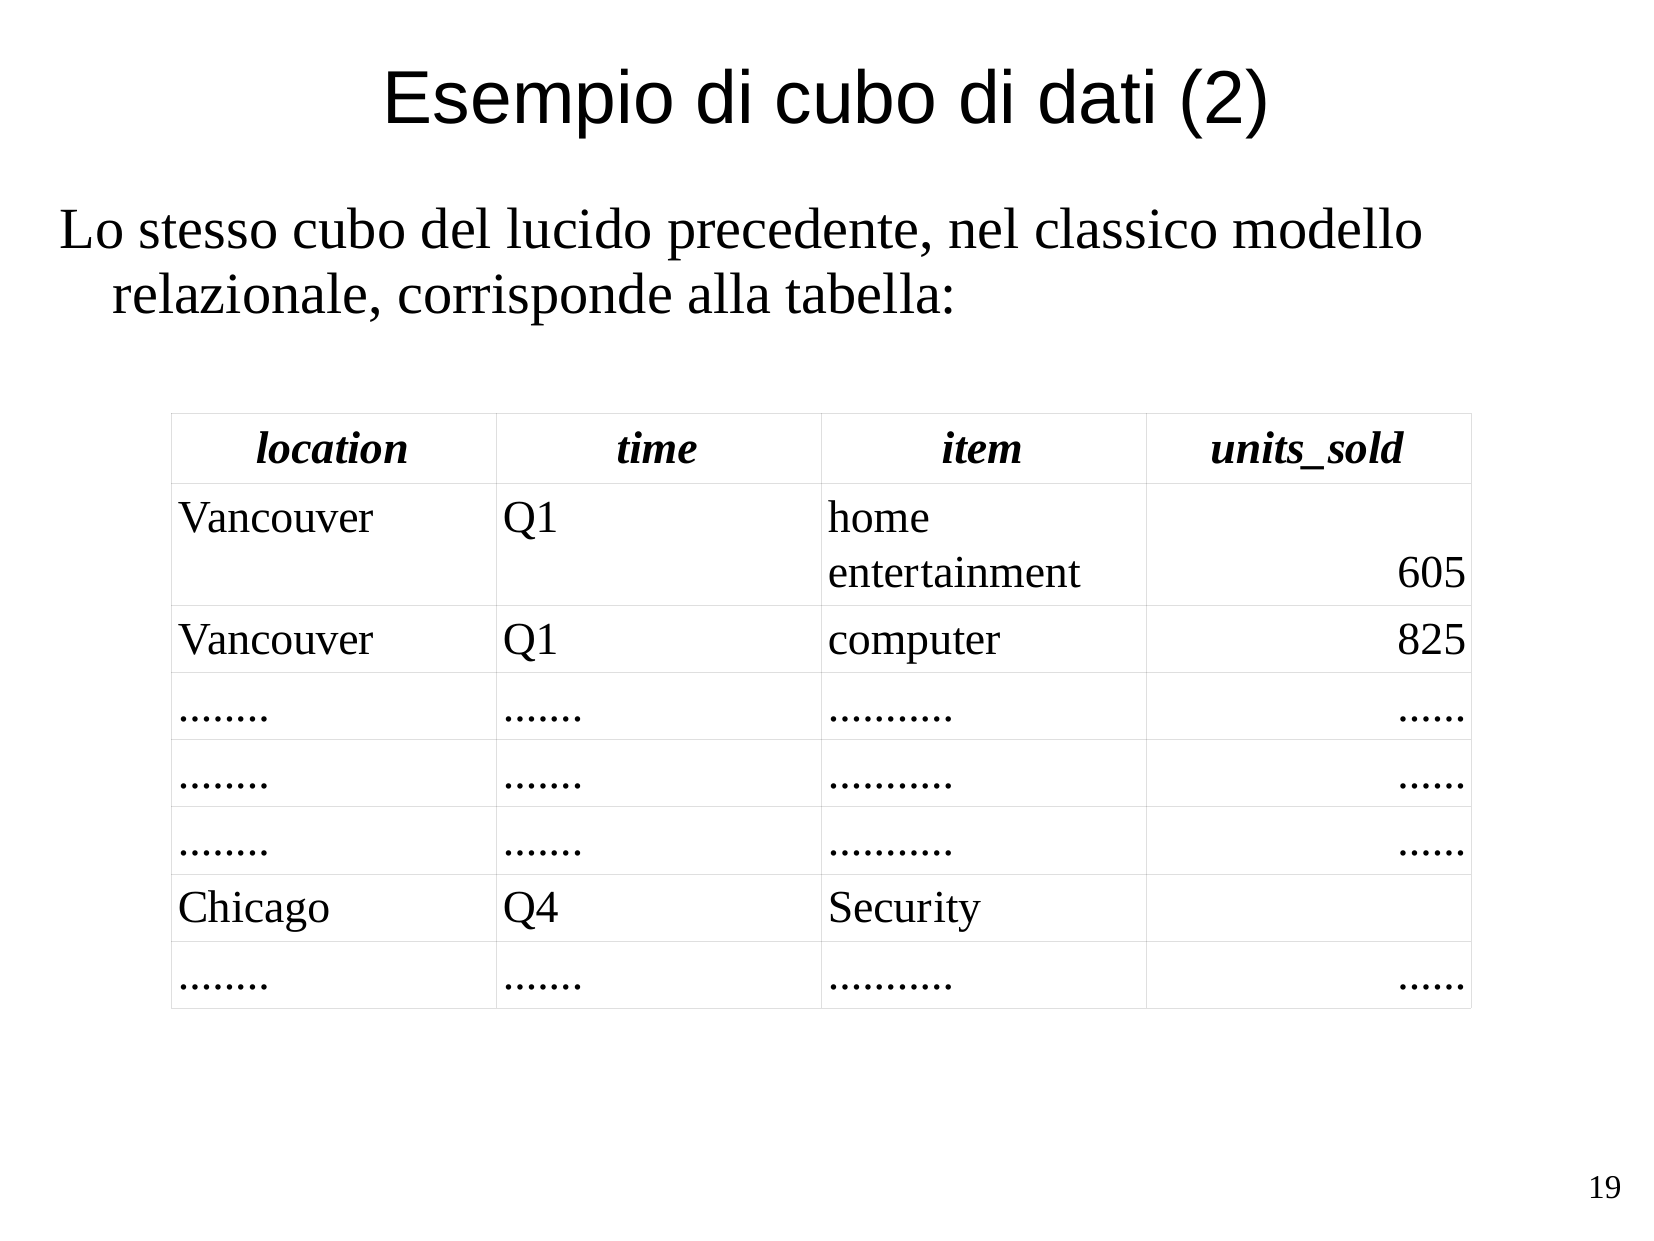

# Esempio di cubo di dati (2)
Lo stesso cubo del lucido precedente, nel classico modello relazionale, corrisponde alla tabella: